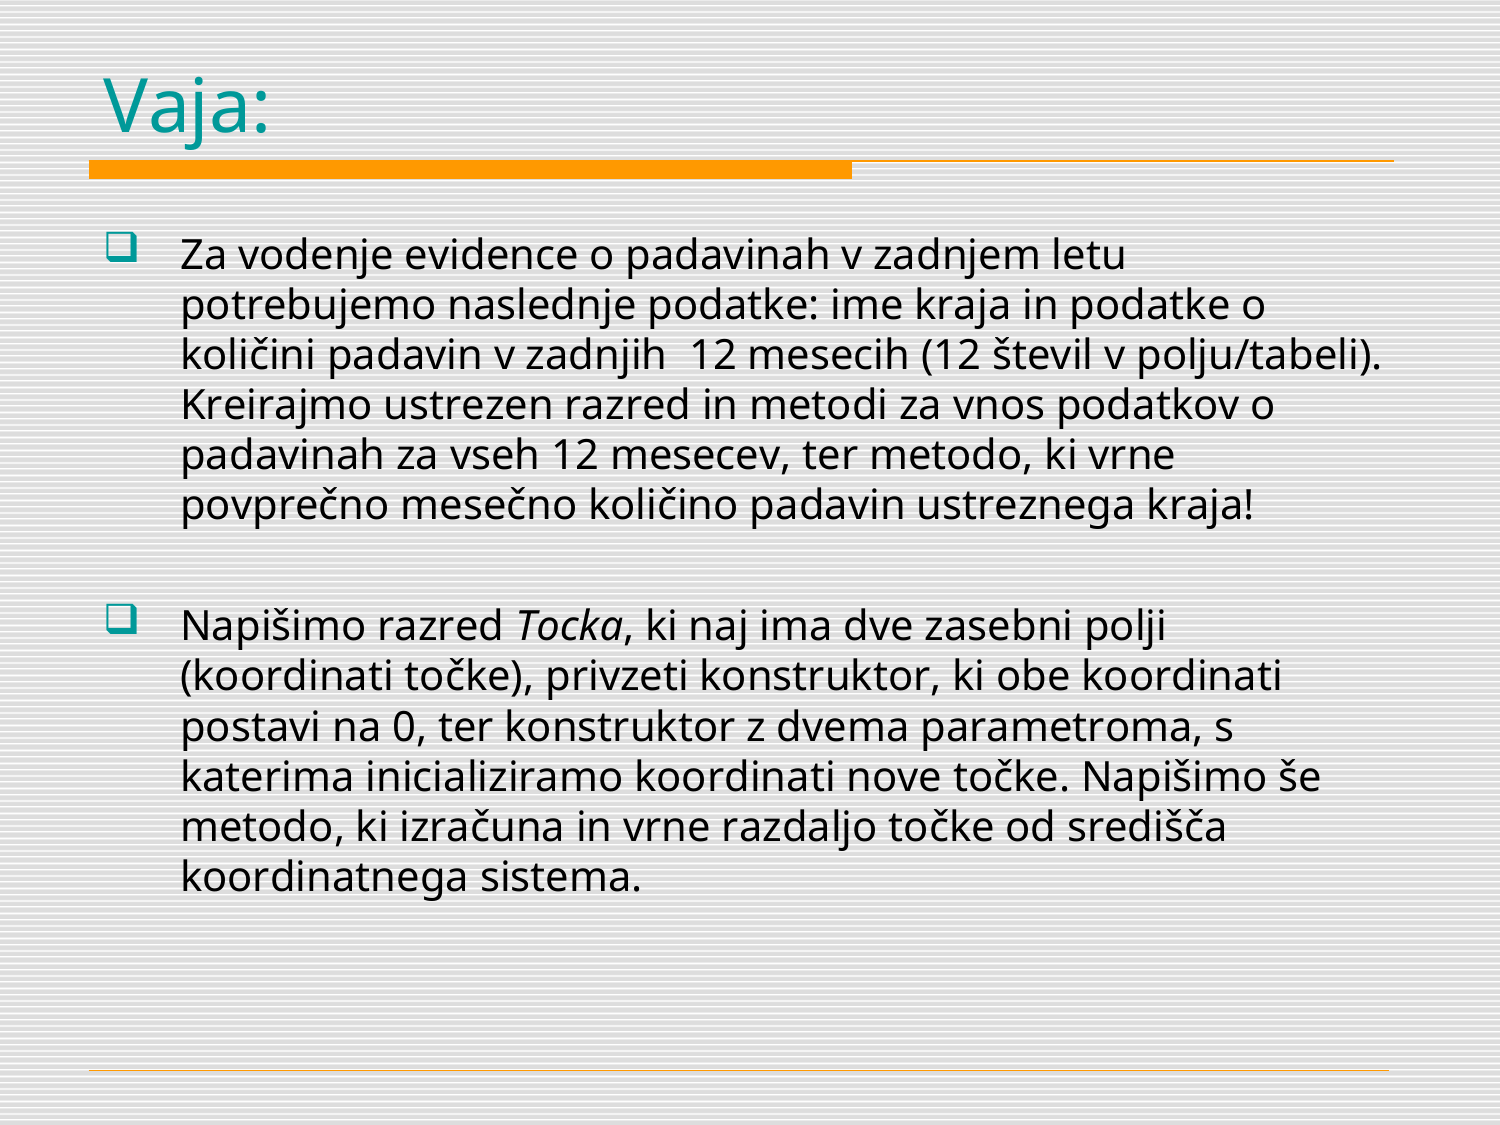

# Vaja:
Za vodenje evidence o padavinah v zadnjem letu potrebujemo naslednje podatke: ime kraja in podatke o količini padavin v zadnjih 12 mesecih (12 števil v polju/tabeli). Kreirajmo ustrezen razred in metodi za vnos podatkov o padavinah za vseh 12 mesecev, ter metodo, ki vrne povprečno mesečno količino padavin ustreznega kraja!
Napišimo razred Tocka, ki naj ima dve zasebni polji (koordinati točke), privzeti konstruktor, ki obe koordinati postavi na 0, ter konstruktor z dvema parametroma, s katerima inicializiramo koordinati nove točke. Napišimo še metodo, ki izračuna in vrne razdaljo točke od središča koordinatnega sistema.